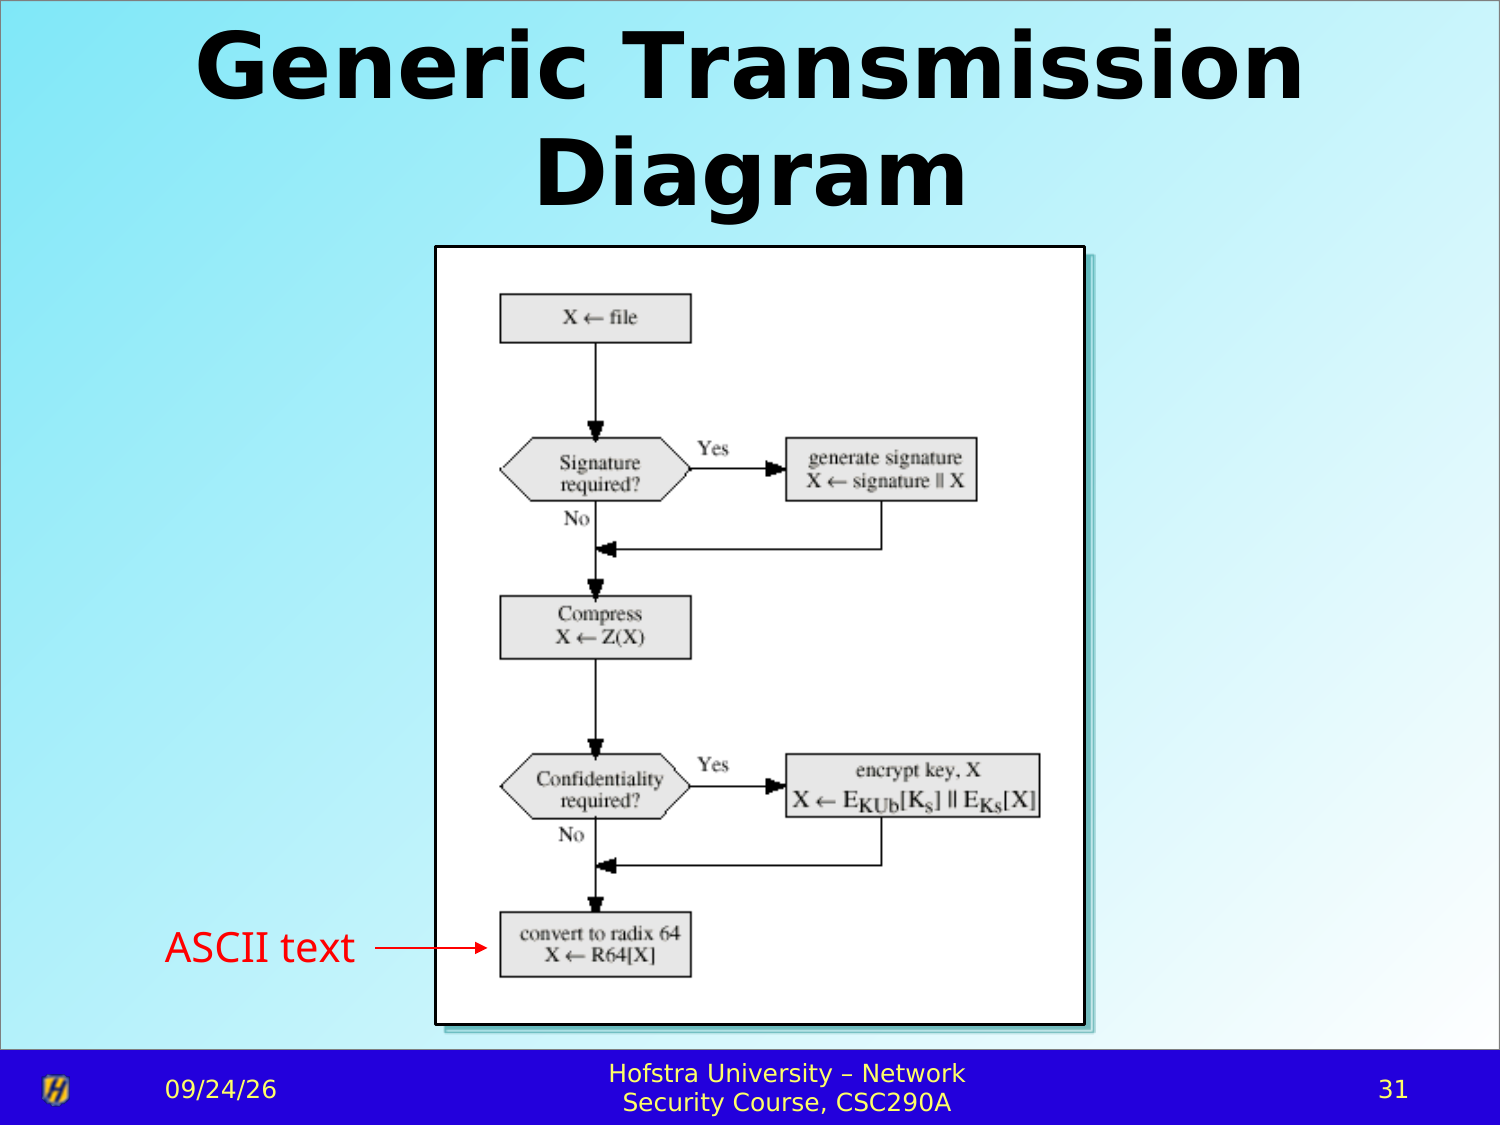

# Generic Transmission Diagram
ASCII text
31